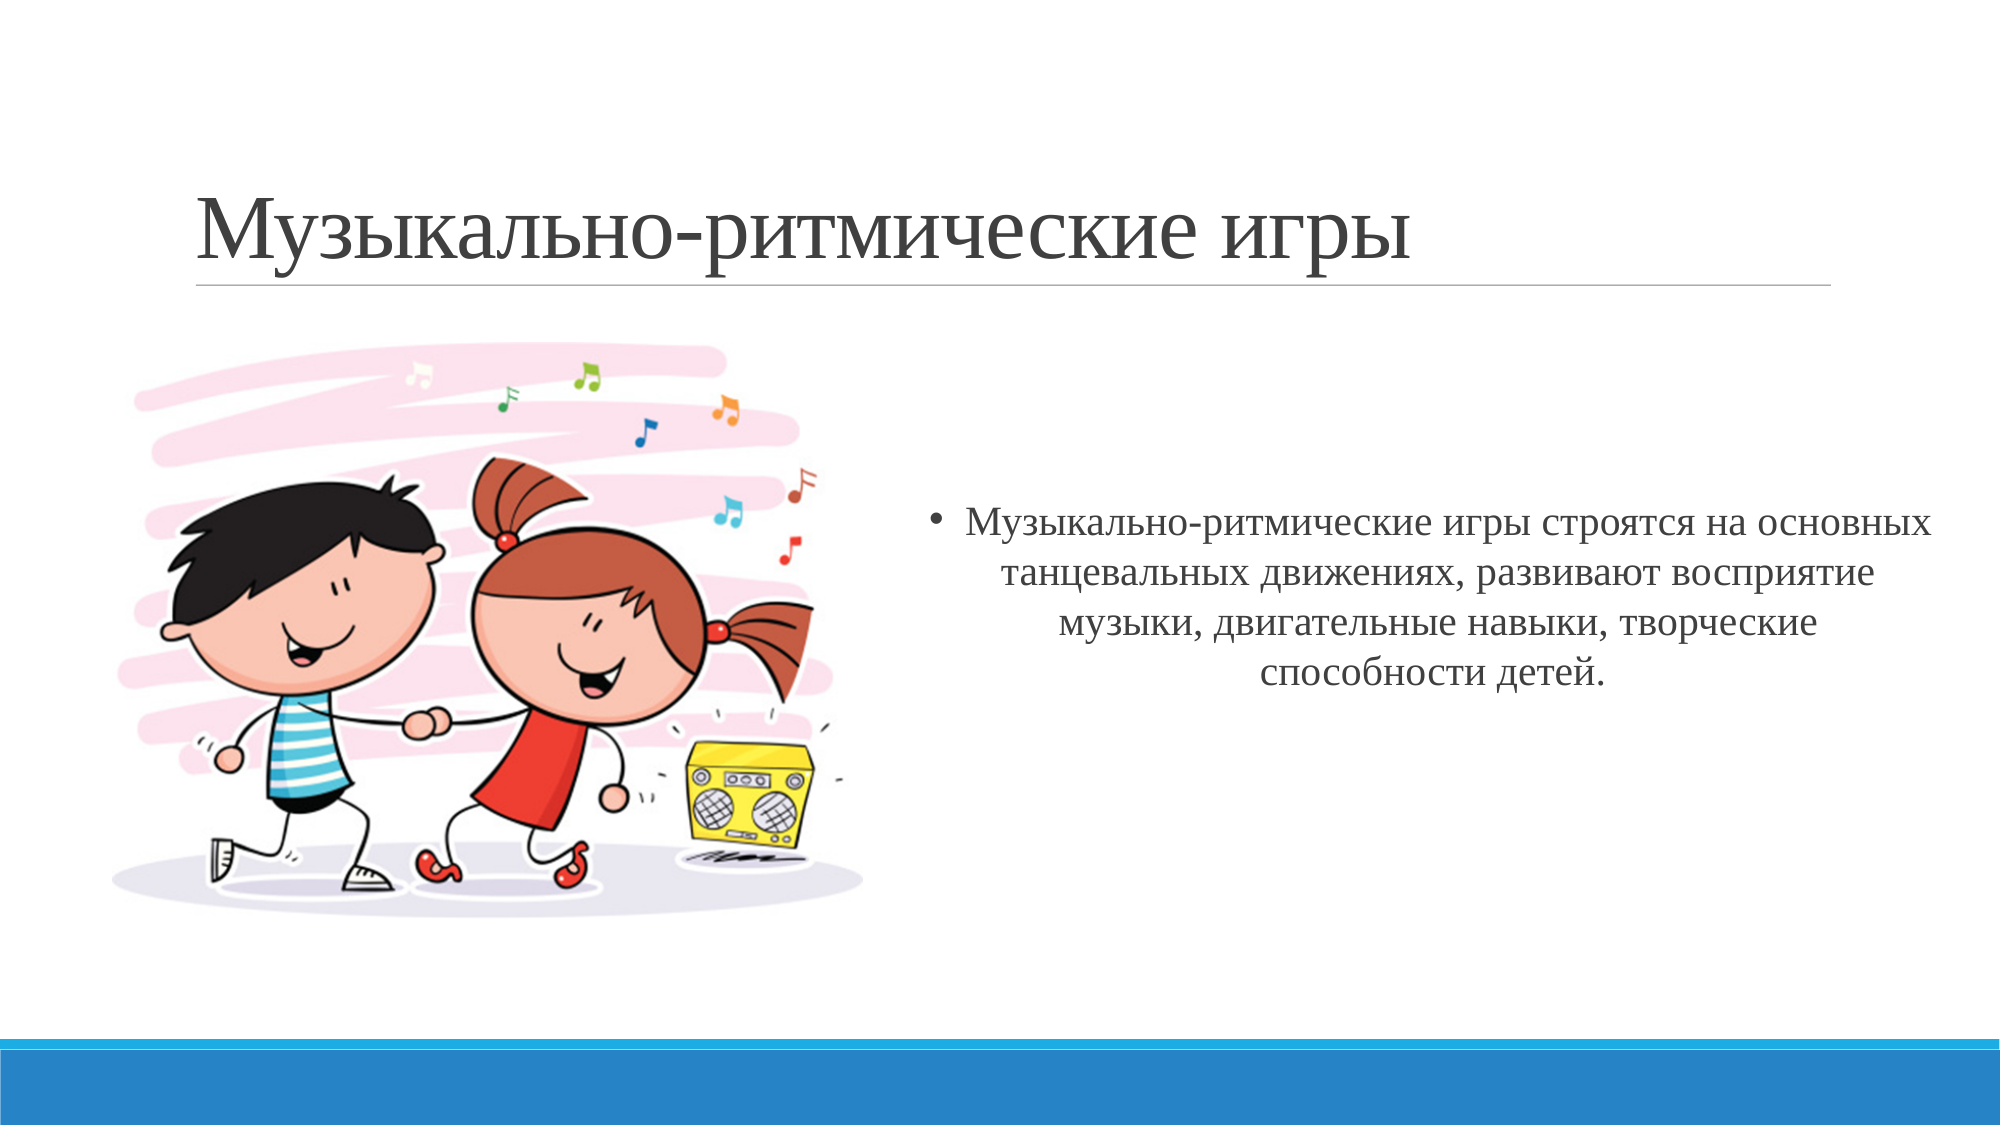

# Музыкально-ритмические игры
 Музыкально-ритмические игры строятся на основных танцевальных движениях, развивают восприятие музыки, двигательные навыки, творческие способности детей.